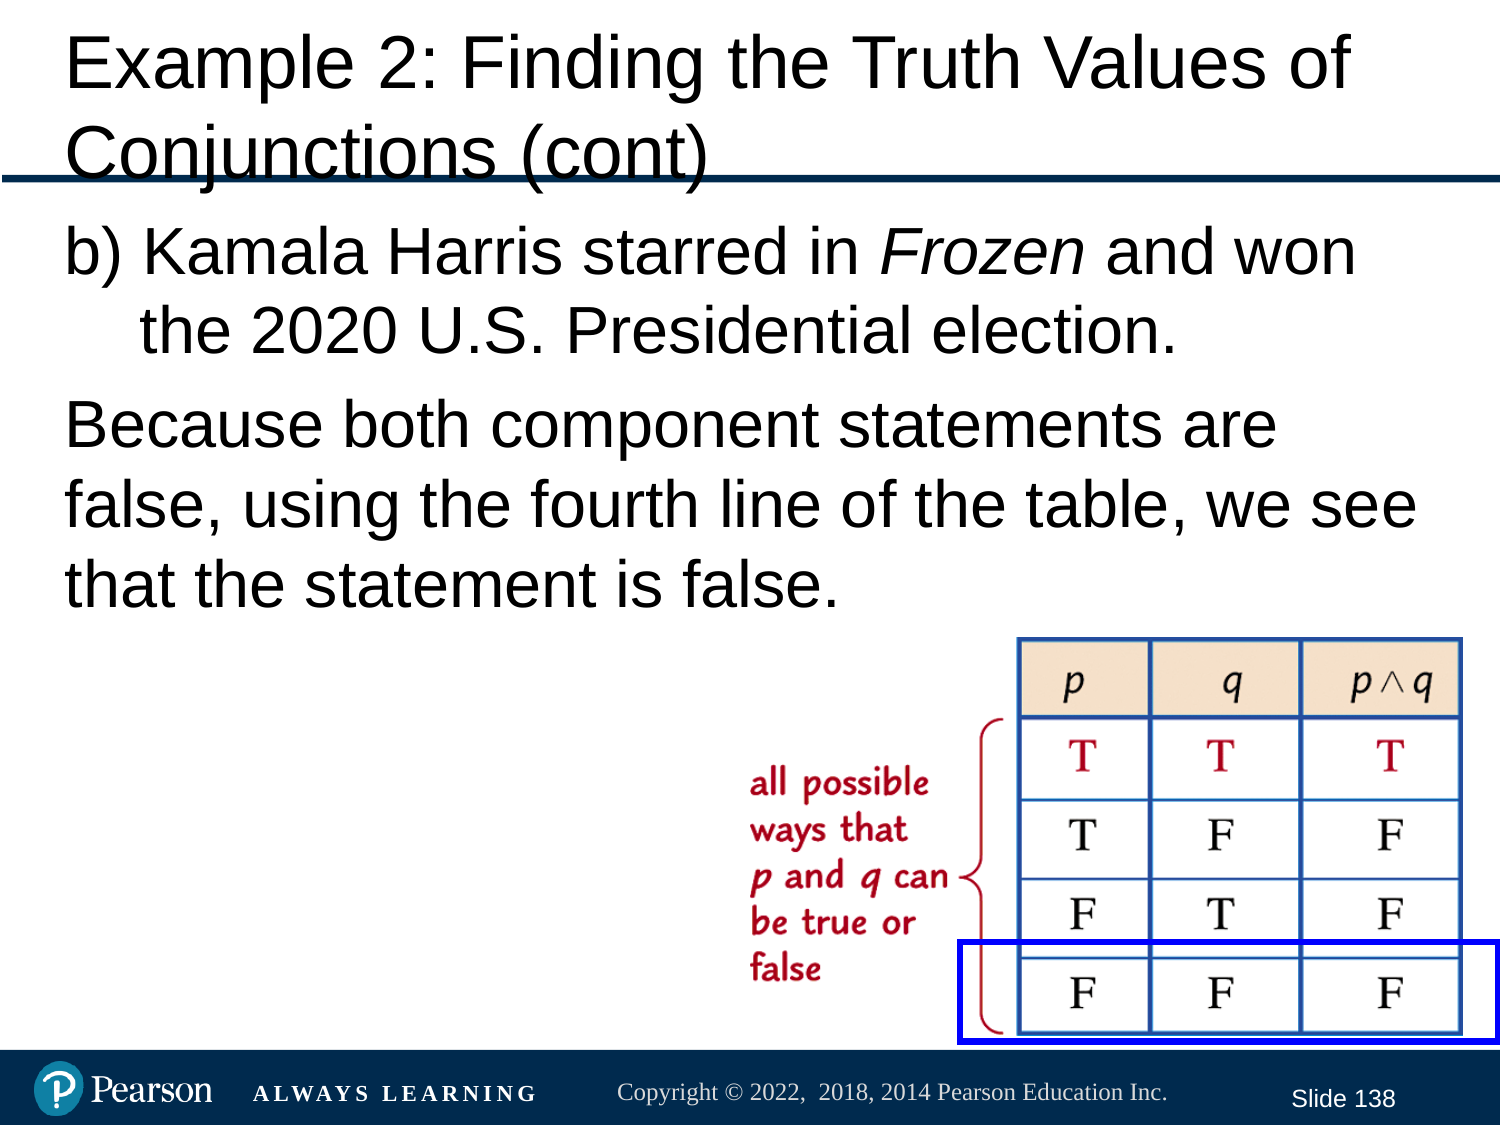

# Example 2: Finding the Truth Values of Conjunctions (cont)
b) Kamala Harris starred in Frozen and won the 2020 U.S. Presidential election.
Because both component statements are false, using the fourth line of the table, we see that the statement is false.